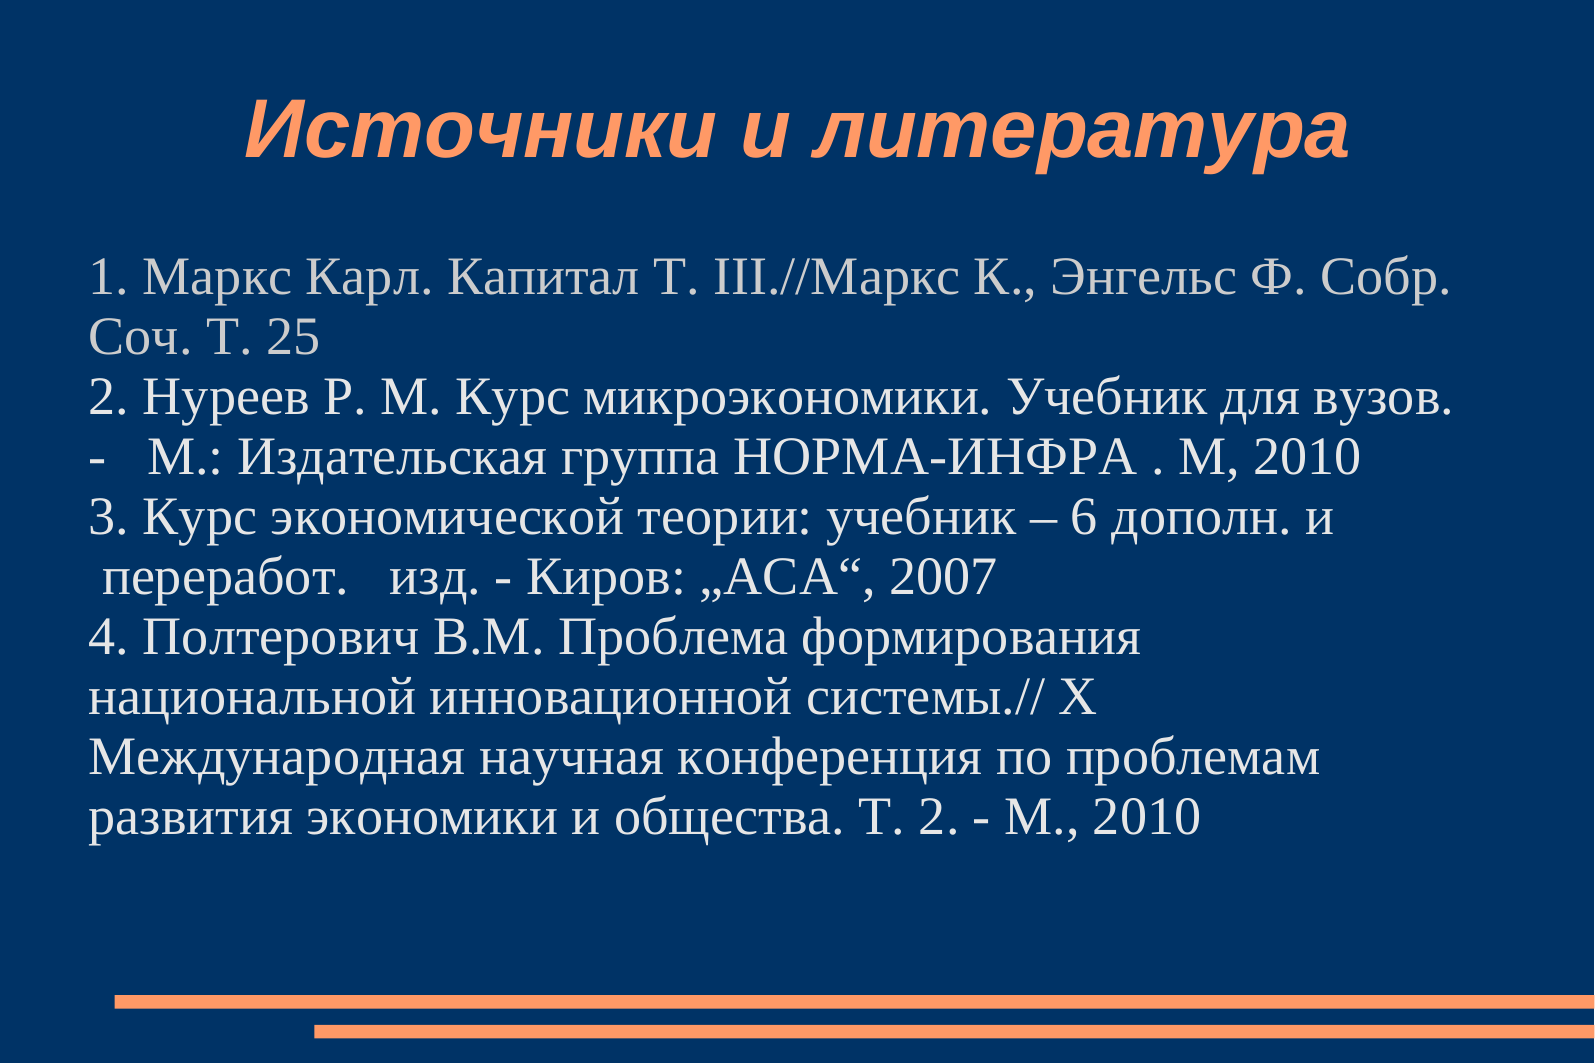

# Источники и литература
1. Маркс Карл. Капитал Т. III.//Маркс К., Энгельс Ф. Собр. Соч. Т. 25
2. Нуреев Р. М. Курс микроэкономики. Учебник для вузов. - М.: Издательская группа НОРМА-ИНФРА . М, 2010
3. Курс экономической теории: учебник – 6 дополн. и переработ. изд. - Киров: „АСА“, 2007
4. Полтерович В.М. Проблема формирования национальной инновационной системы.// X Международная научная конференция по проблемам развития экономики и общества. Т. 2. - М., 2010